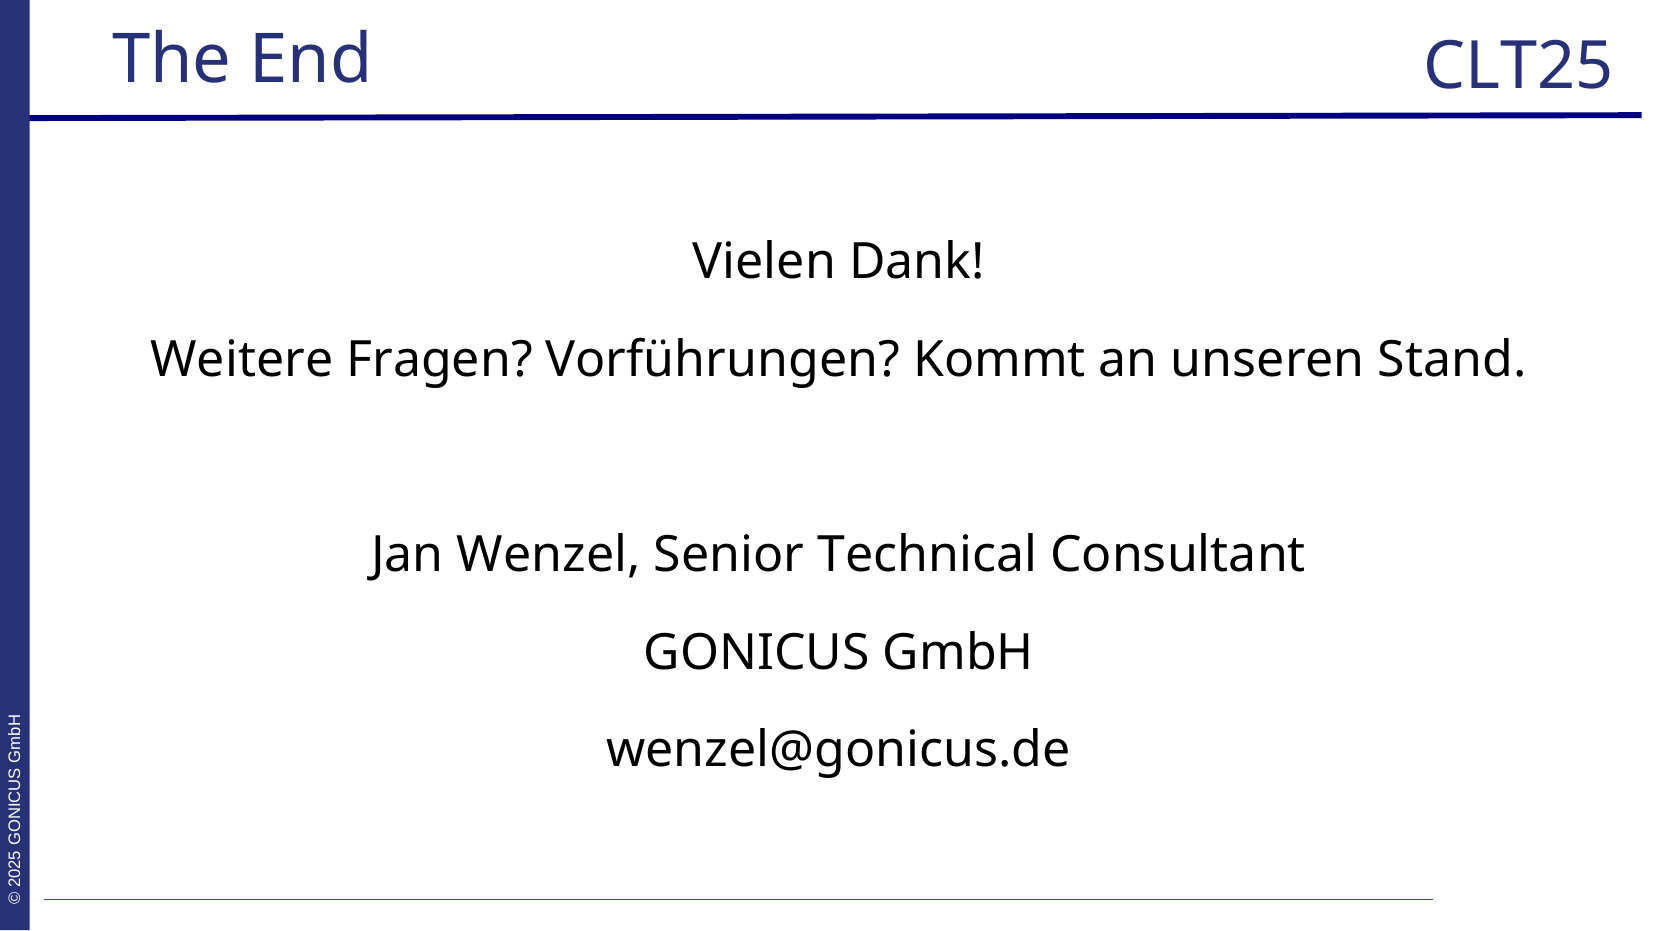

# The End
Vielen Dank!
Weitere Fragen? Vorführungen? Kommt an unseren Stand.
Jan Wenzel, Senior Technical Consultant
GONICUS GmbH
wenzel@gonicus.de